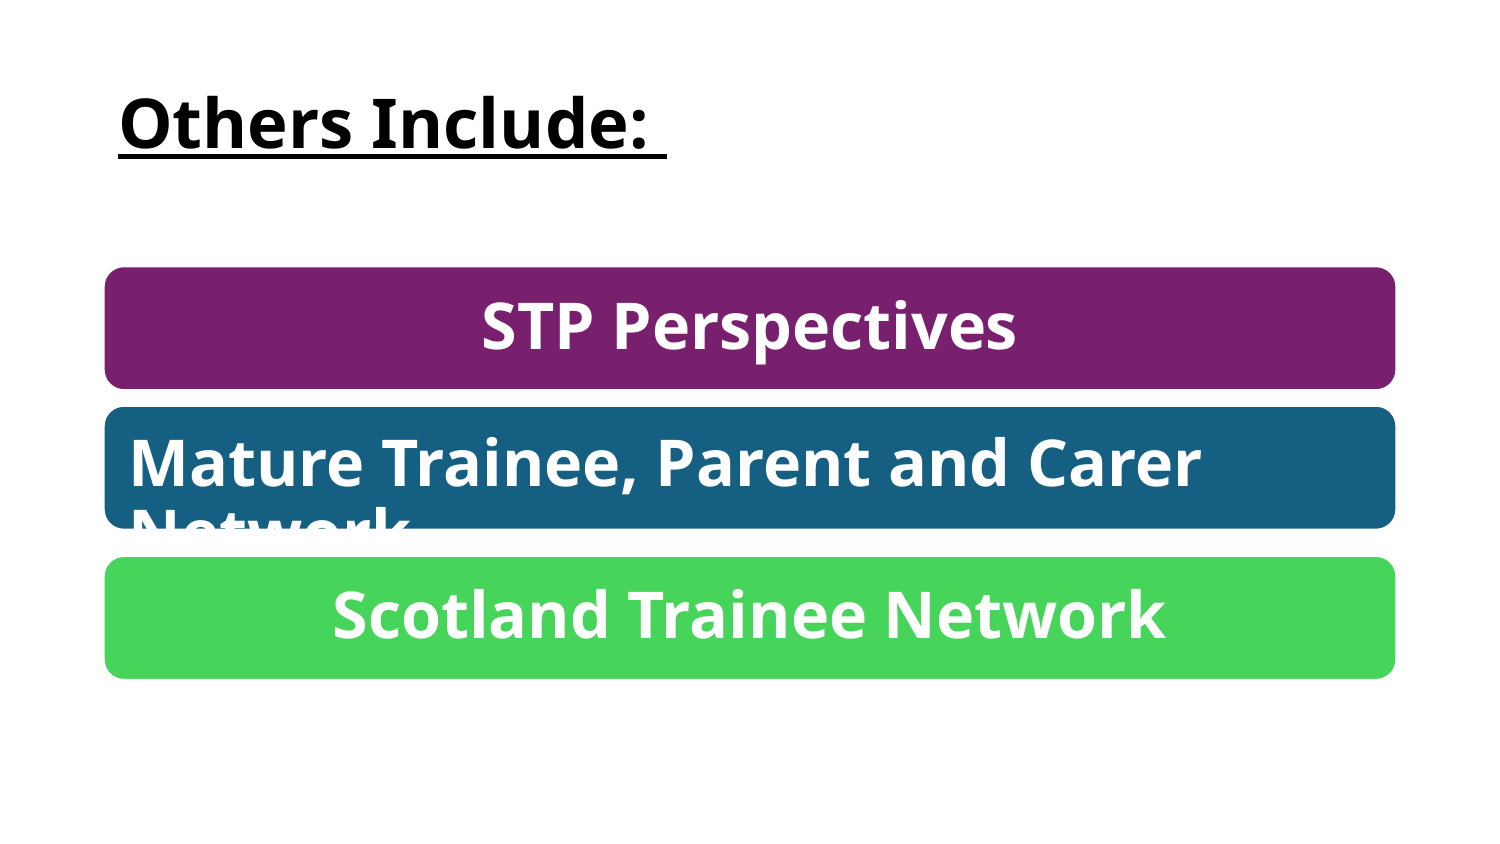

# Others Include:
STP Perspectives
Mature Trainee, Parent and Carer Network
Scotland Trainee Network